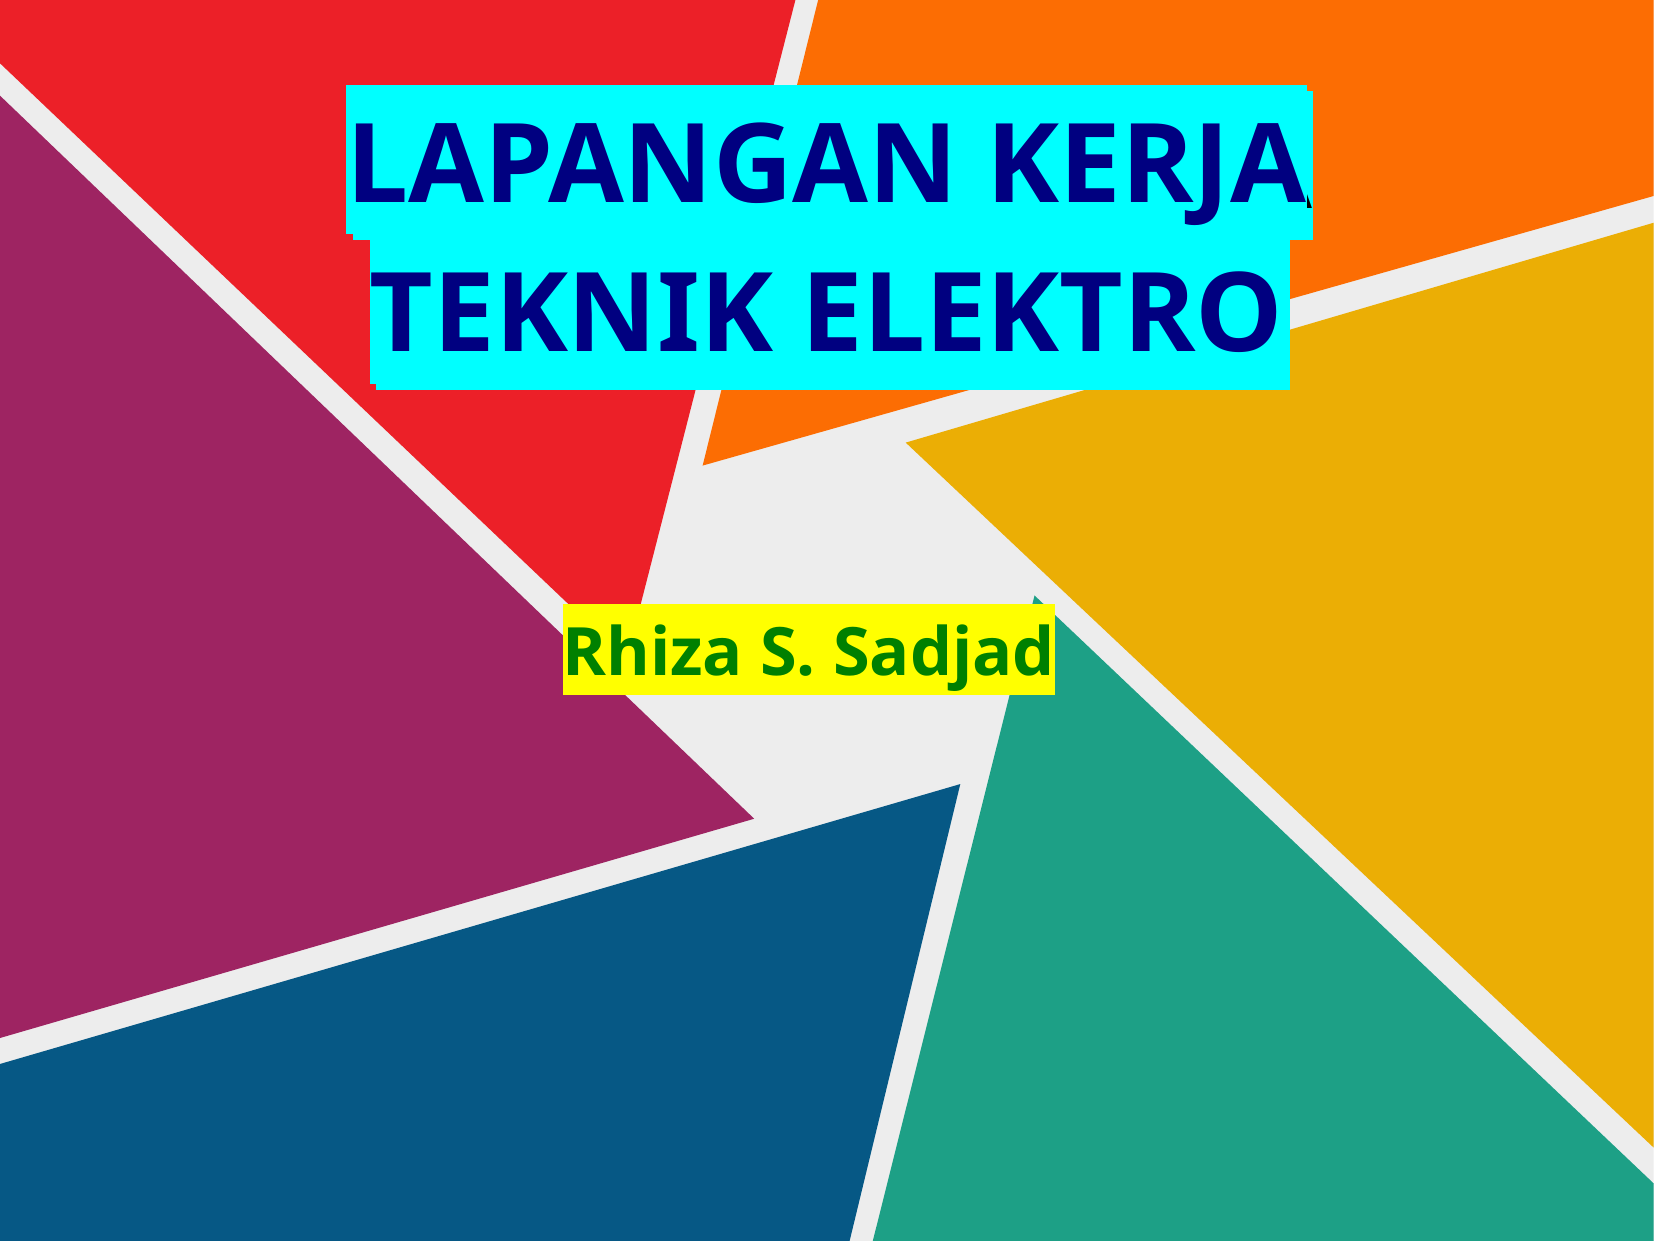

# LAPANGAN KERJA TEKNIK ELEKTRO
Rhiza S. Sadjad